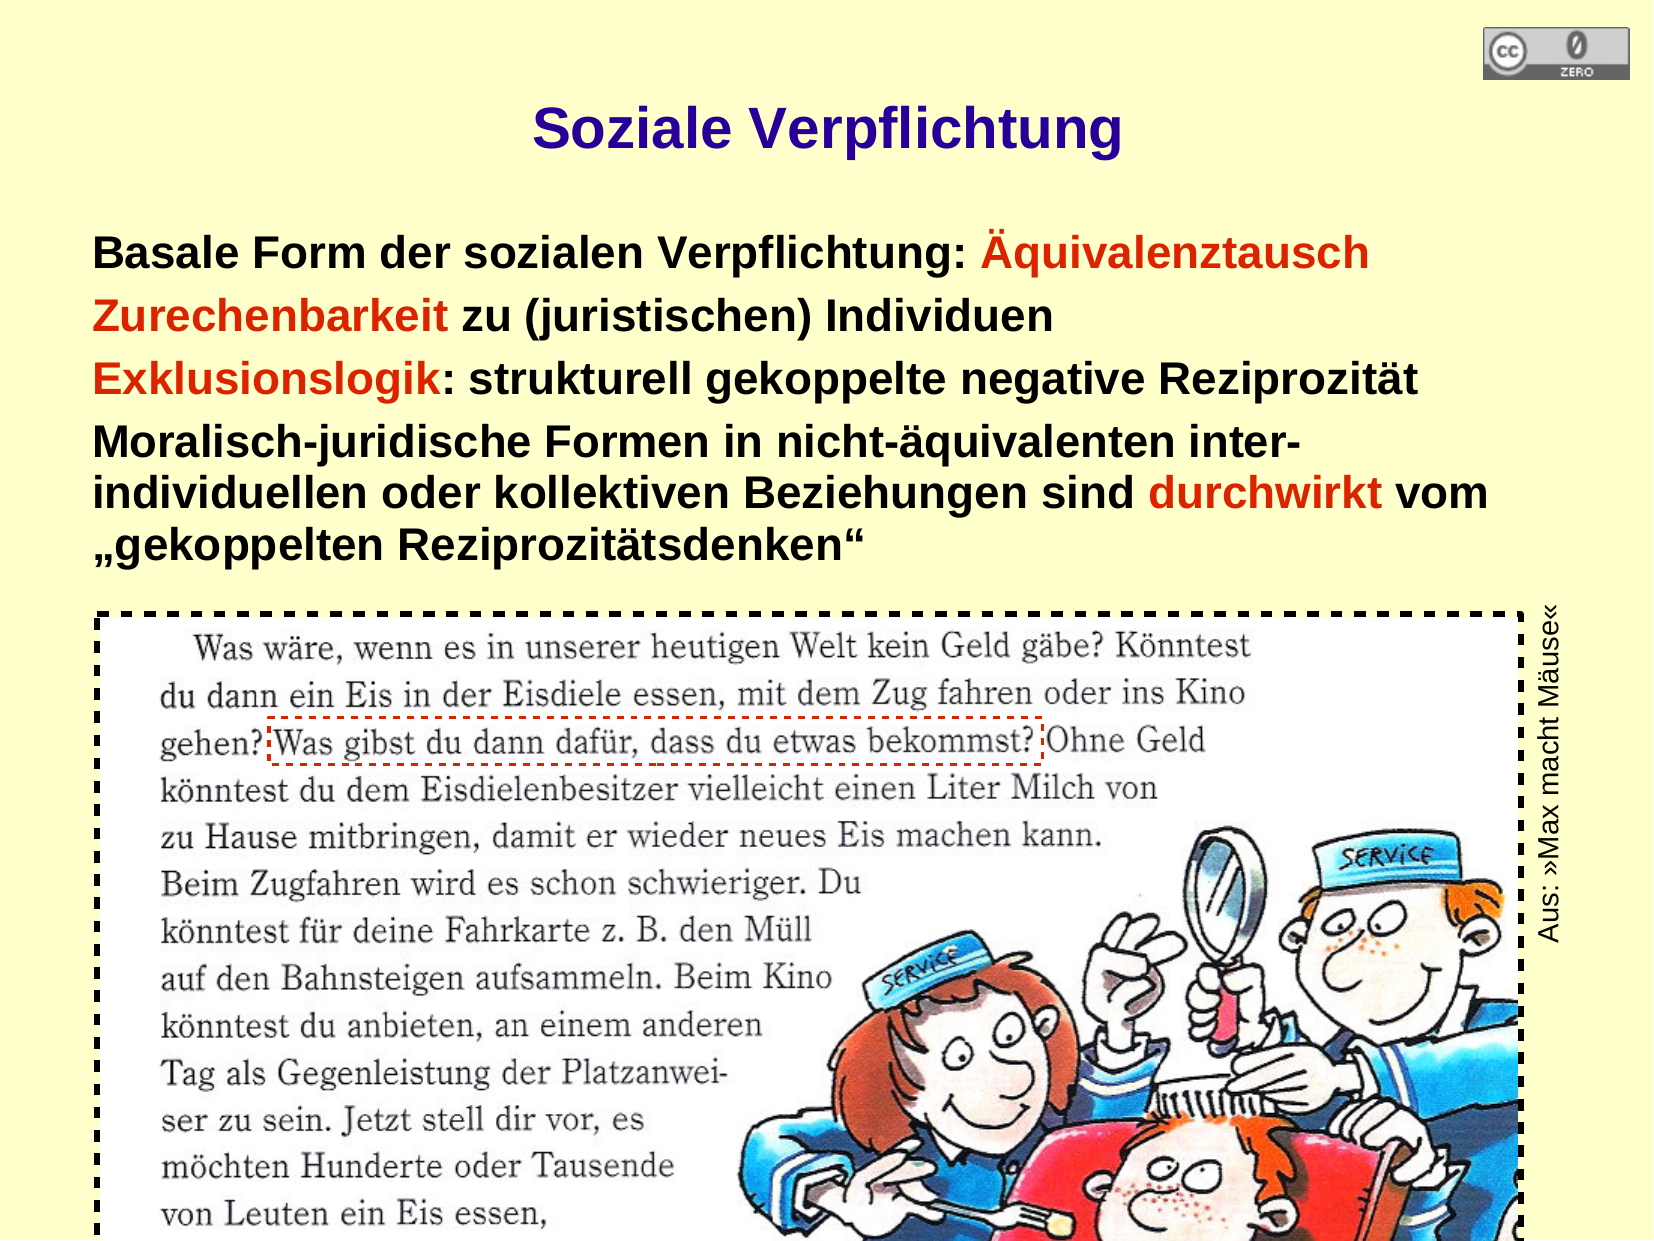

# Soziale Verpflichtung
Basale Form der sozialen Verpflichtung: Äquivalenztausch
Zurechenbarkeit zu (juristischen) Individuen
Exklusionslogik: strukturell gekoppelte negative Reziprozität
Moralisch-juridische Formen in nicht-äquivalenten inter-individuellen oder kollektiven Beziehungen sind durchwirkt vom „gekoppelten Reziprozitätsdenken“
Aus: »Max macht Mäuse«